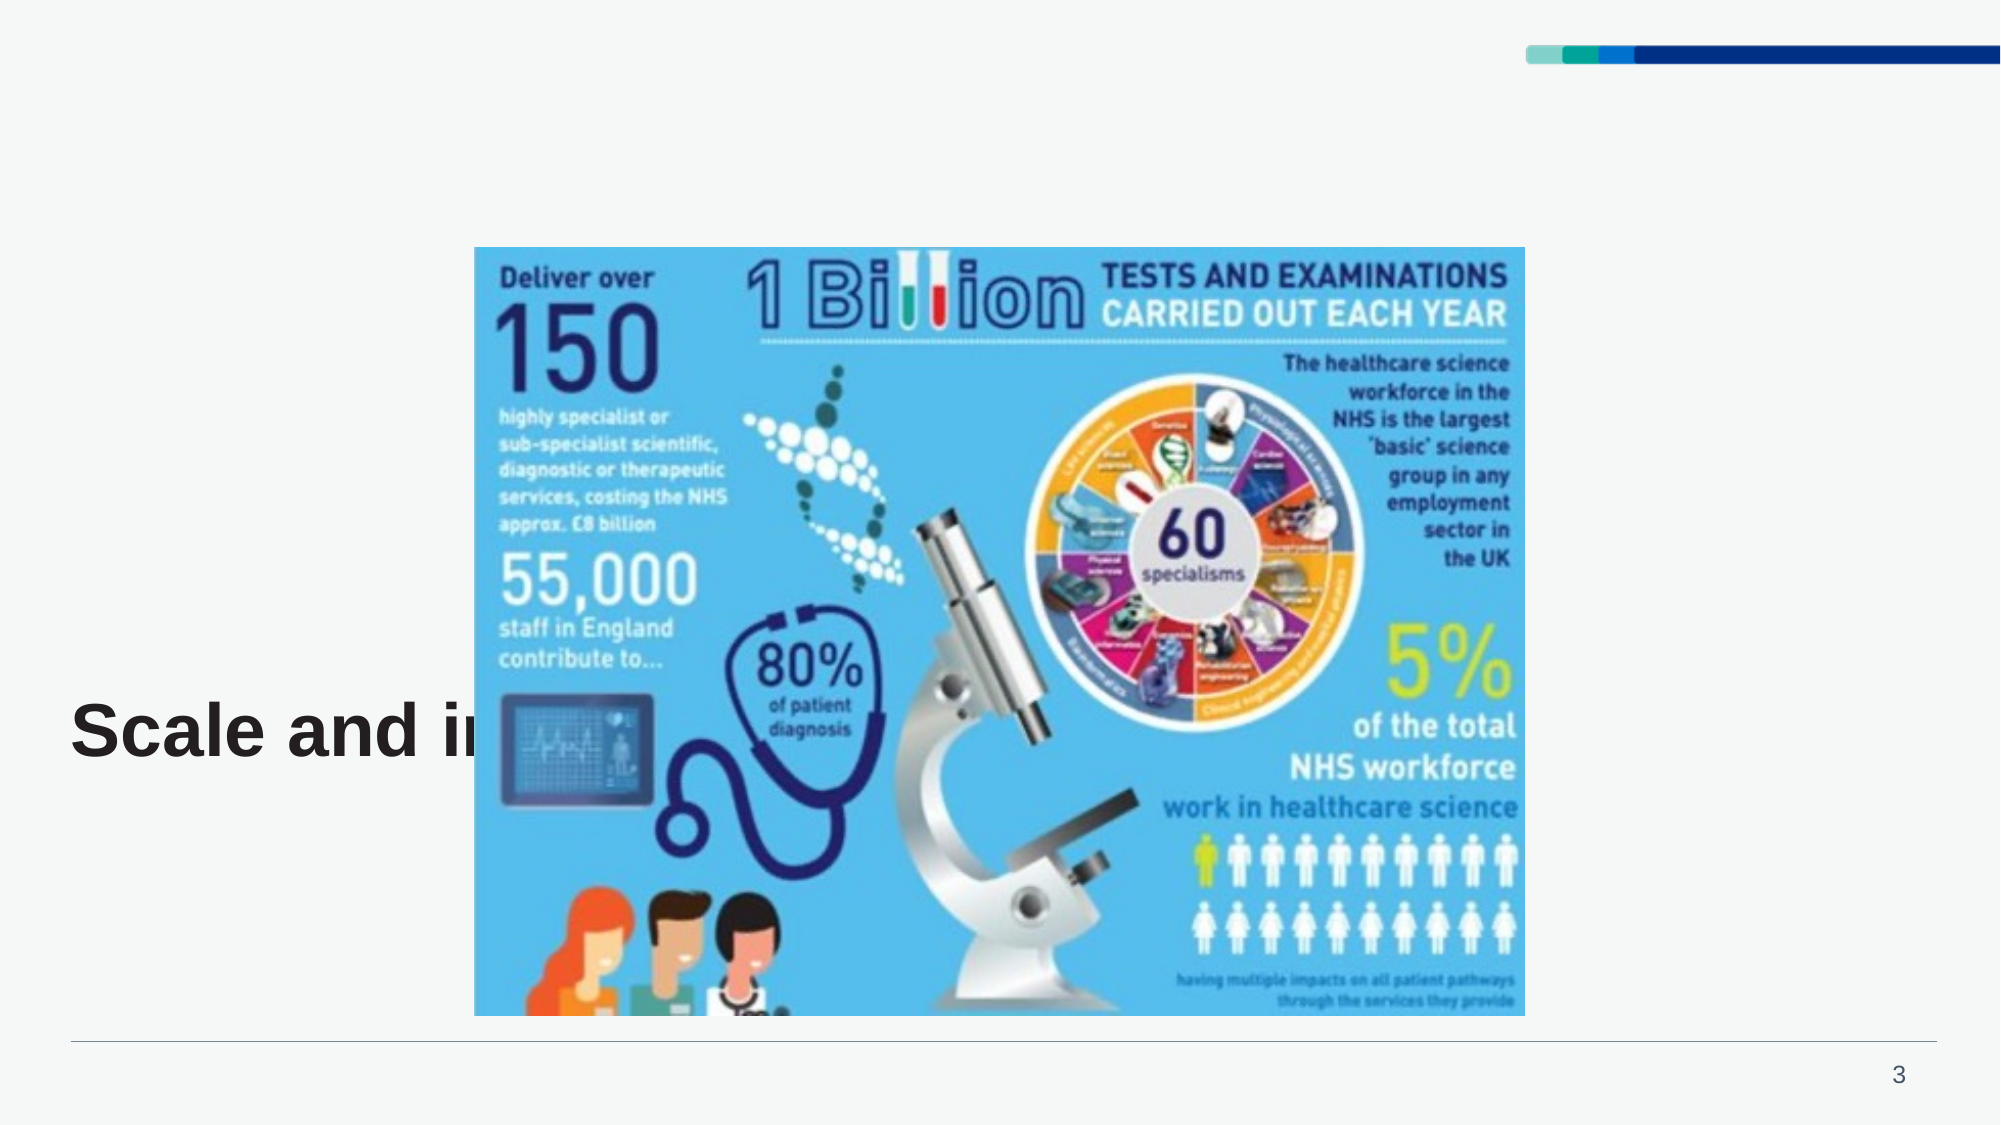

#
Scale and impact of healthcare science